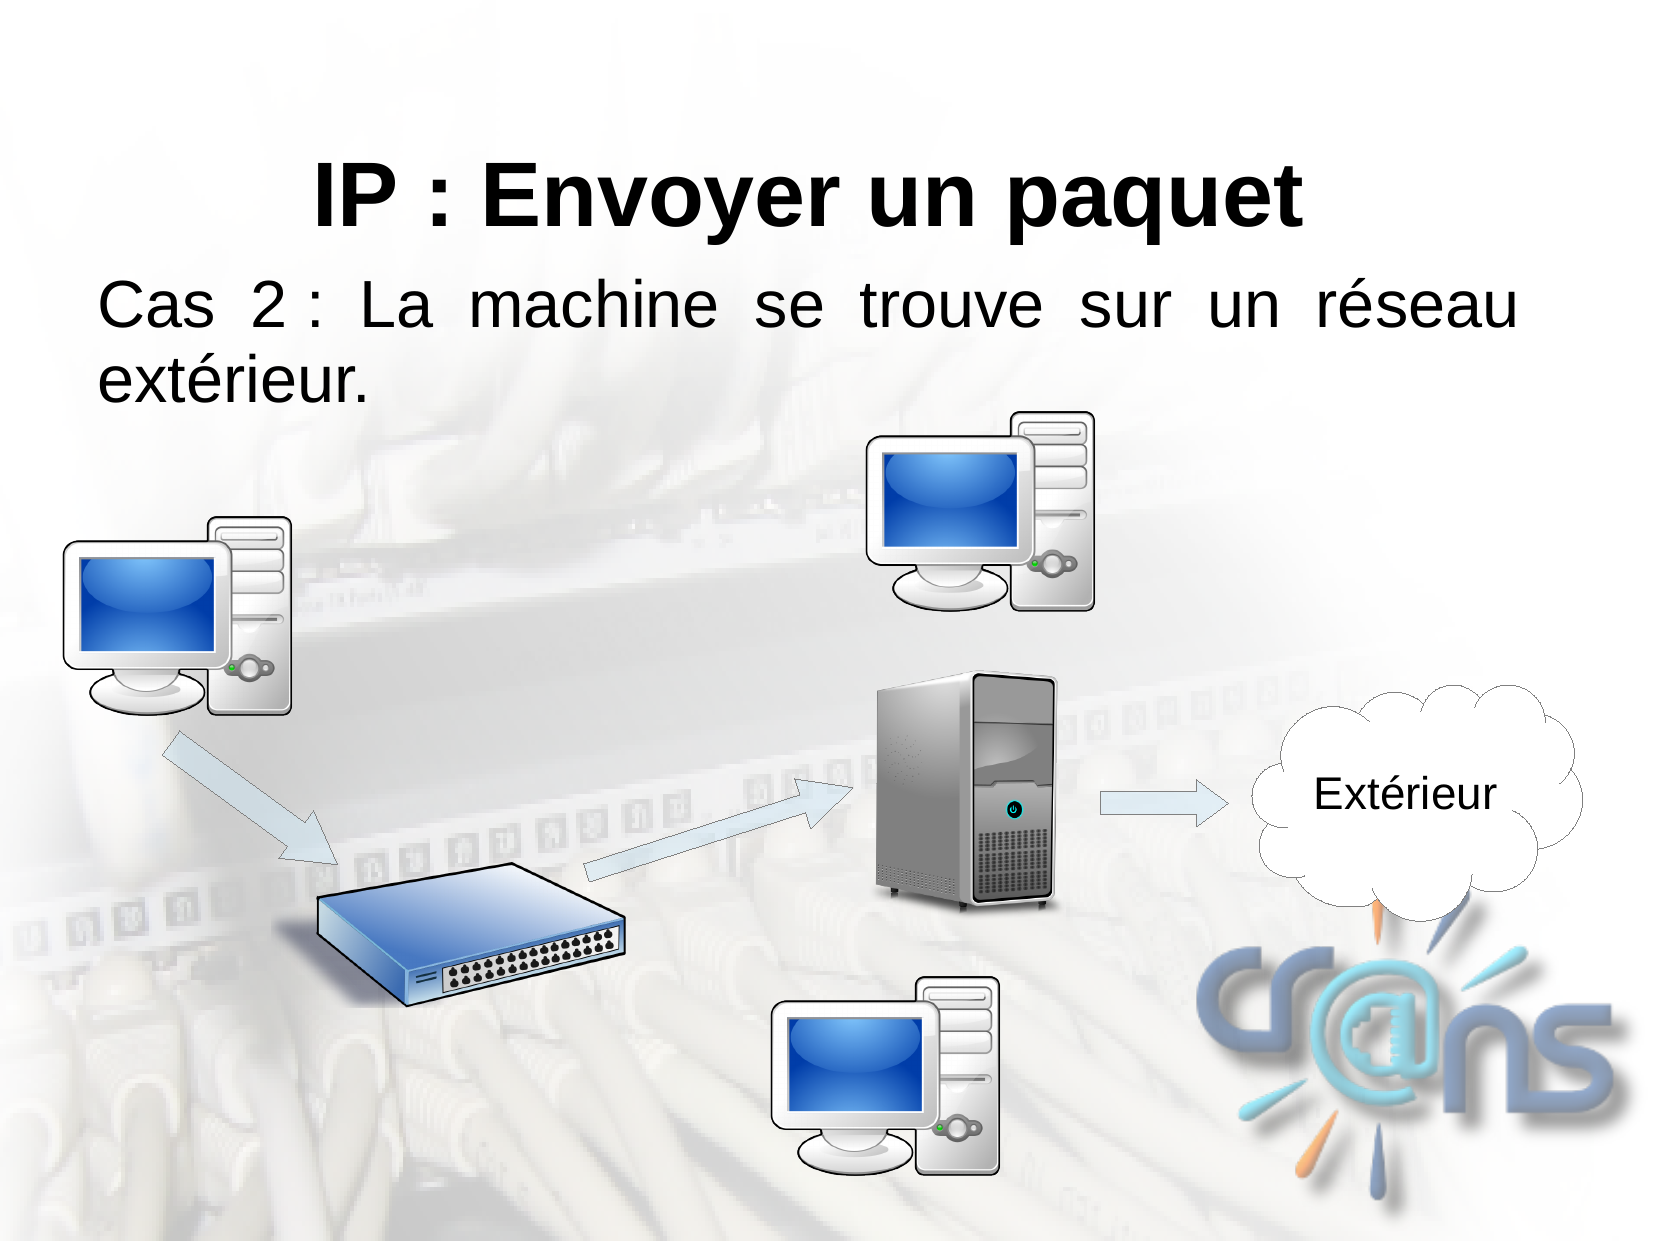

# IP : Envoyer un paquet
Cas 2 : La machine se trouve sur un réseau extérieur.
Extérieur